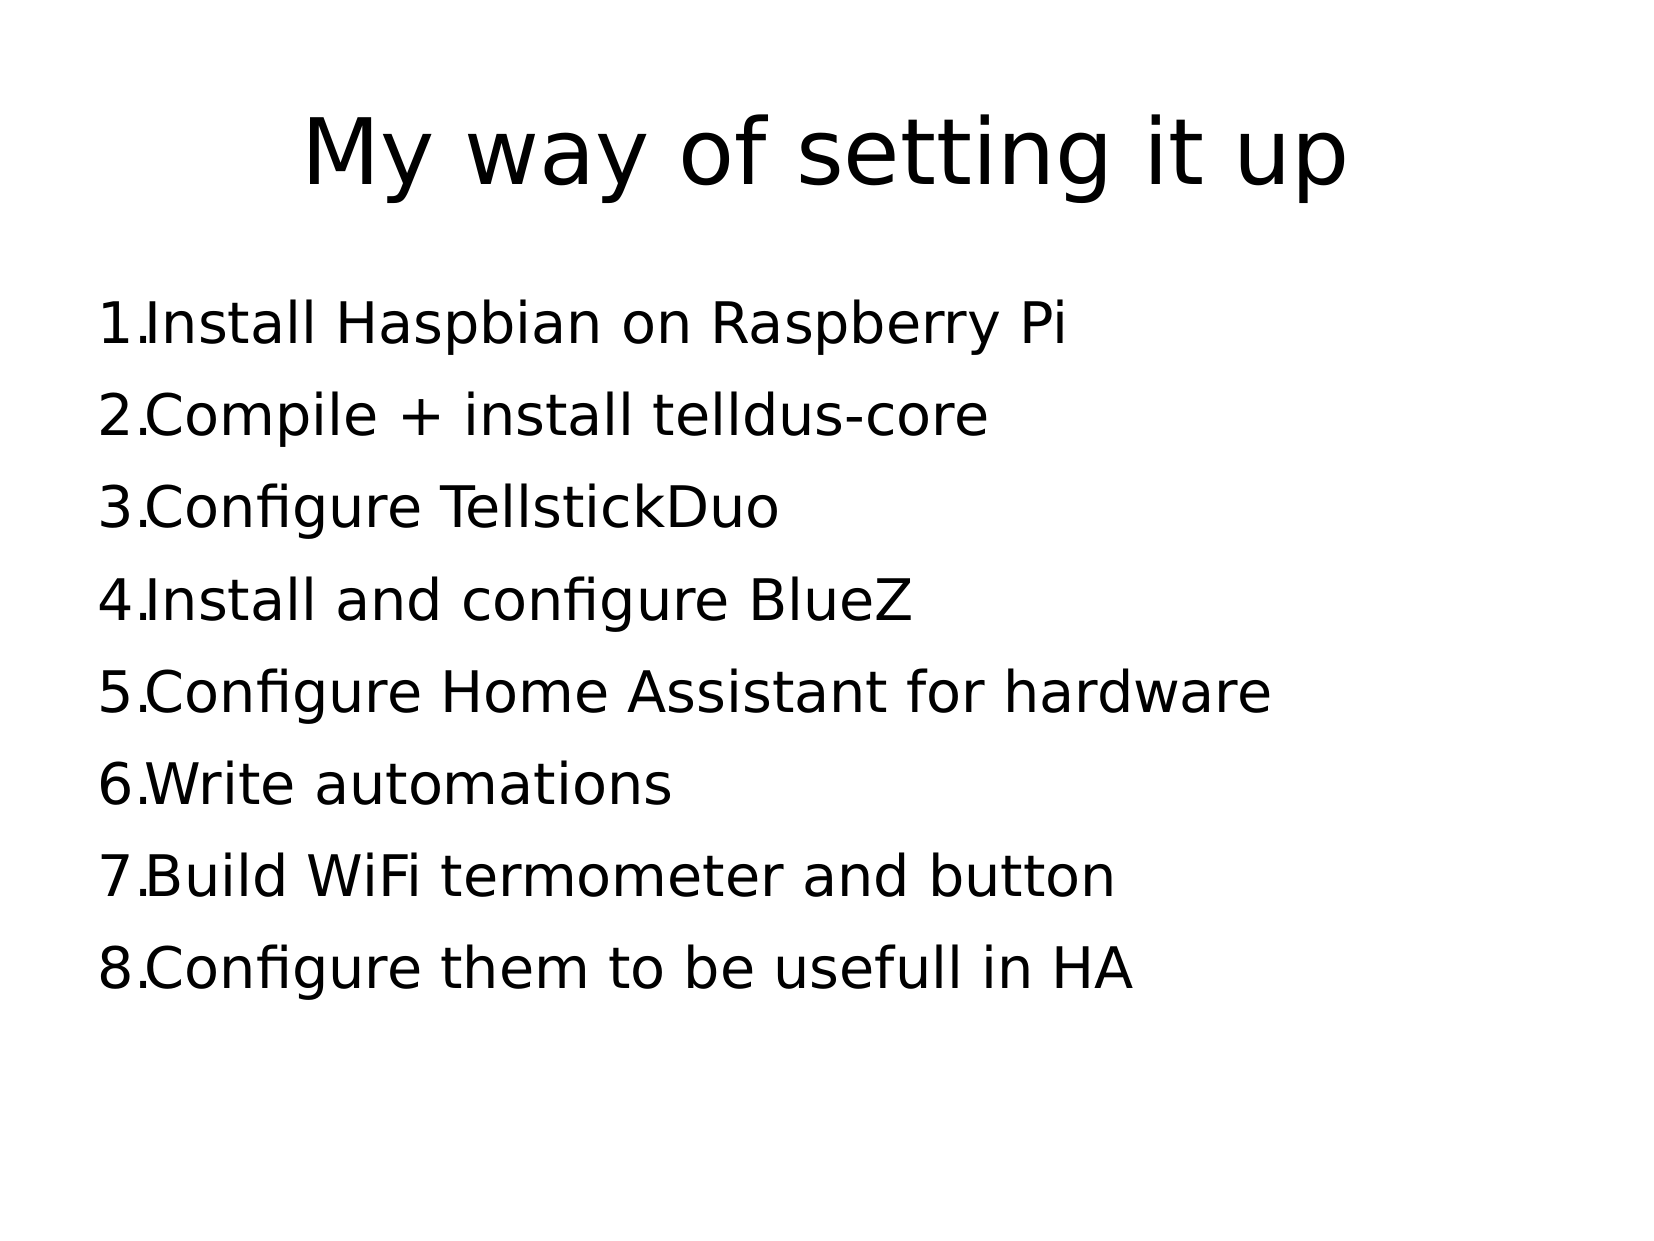

# My way of setting it up
Install Haspbian on Raspberry Pi
Compile + install telldus-core
Configure TellstickDuo
Install and configure BlueZ
Configure Home Assistant for hardware
Write automations
Build WiFi termometer and button
Configure them to be usefull in HA